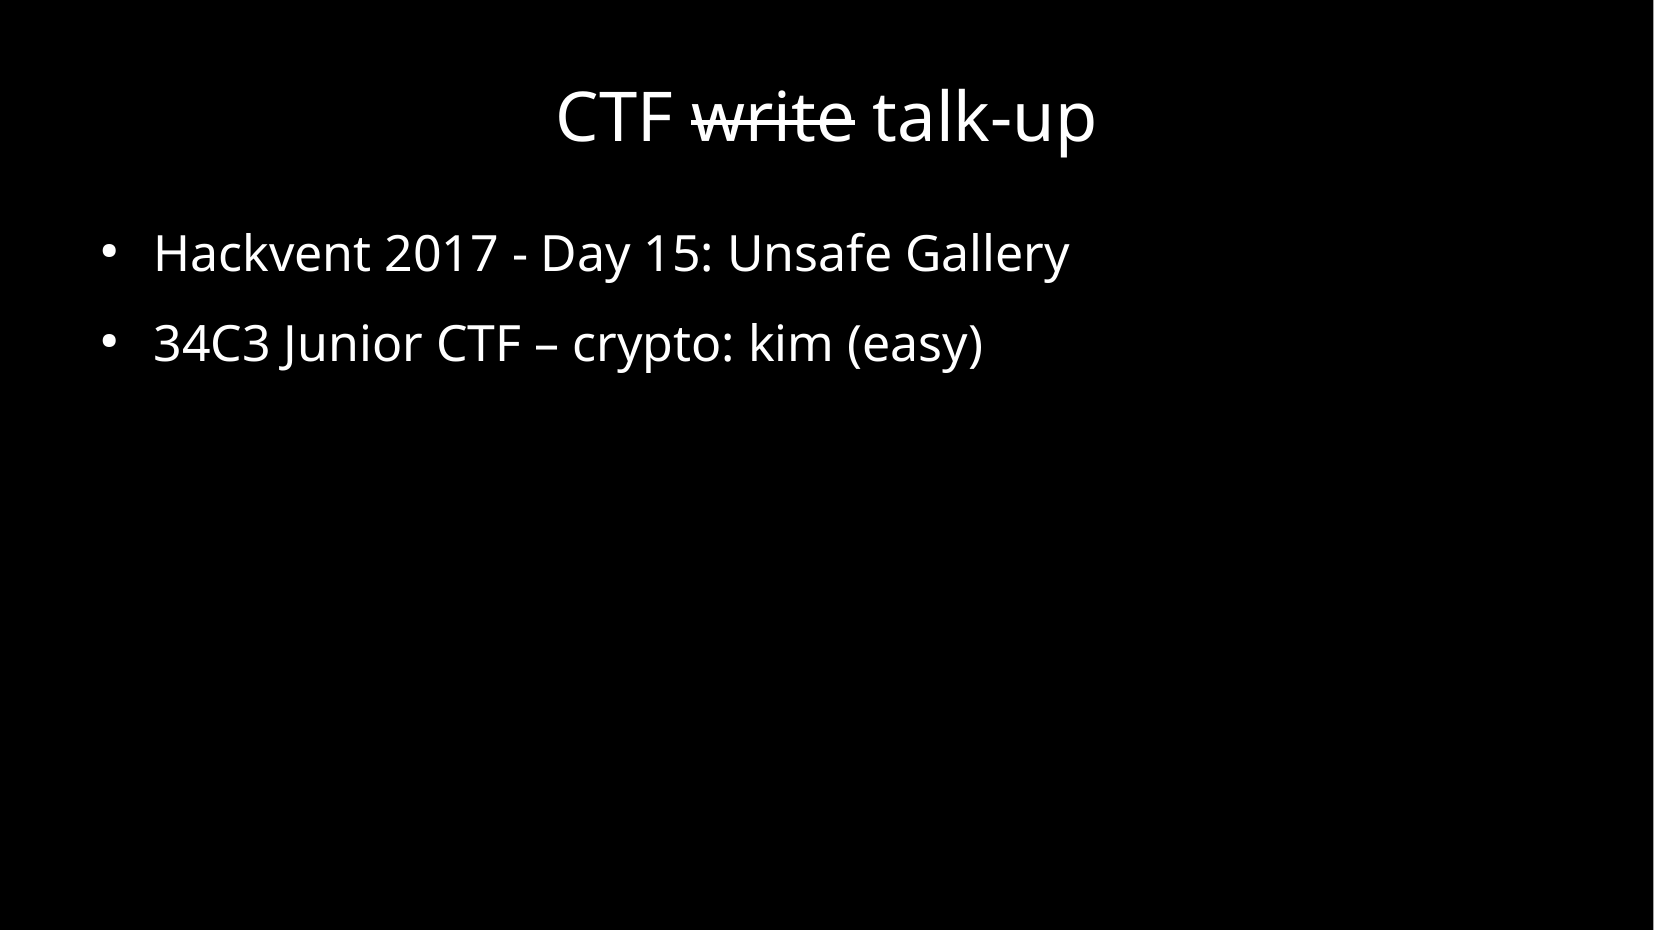

# CTF write talk-up
Hackvent 2017 - Day 15: Unsafe Gallery
34C3 Junior CTF – crypto: kim (easy)